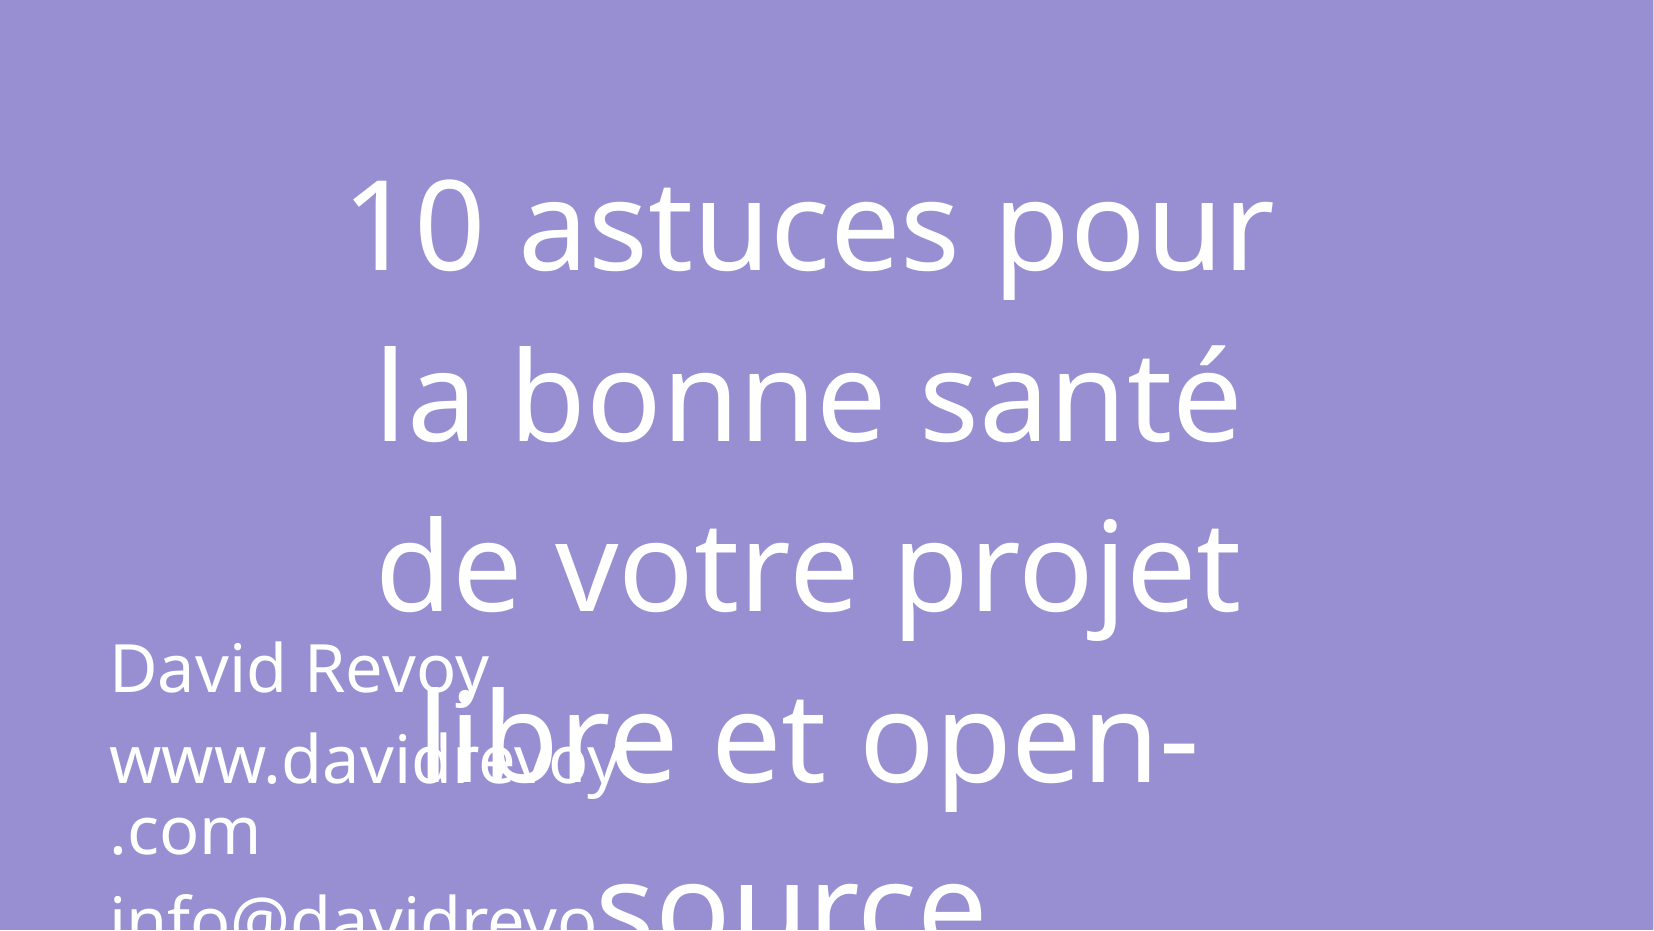

10 astuces pour la bonne santé de votre projet libre et open-source.
David Revoy
www.davidrevoy.com
info@davidrevoy.com